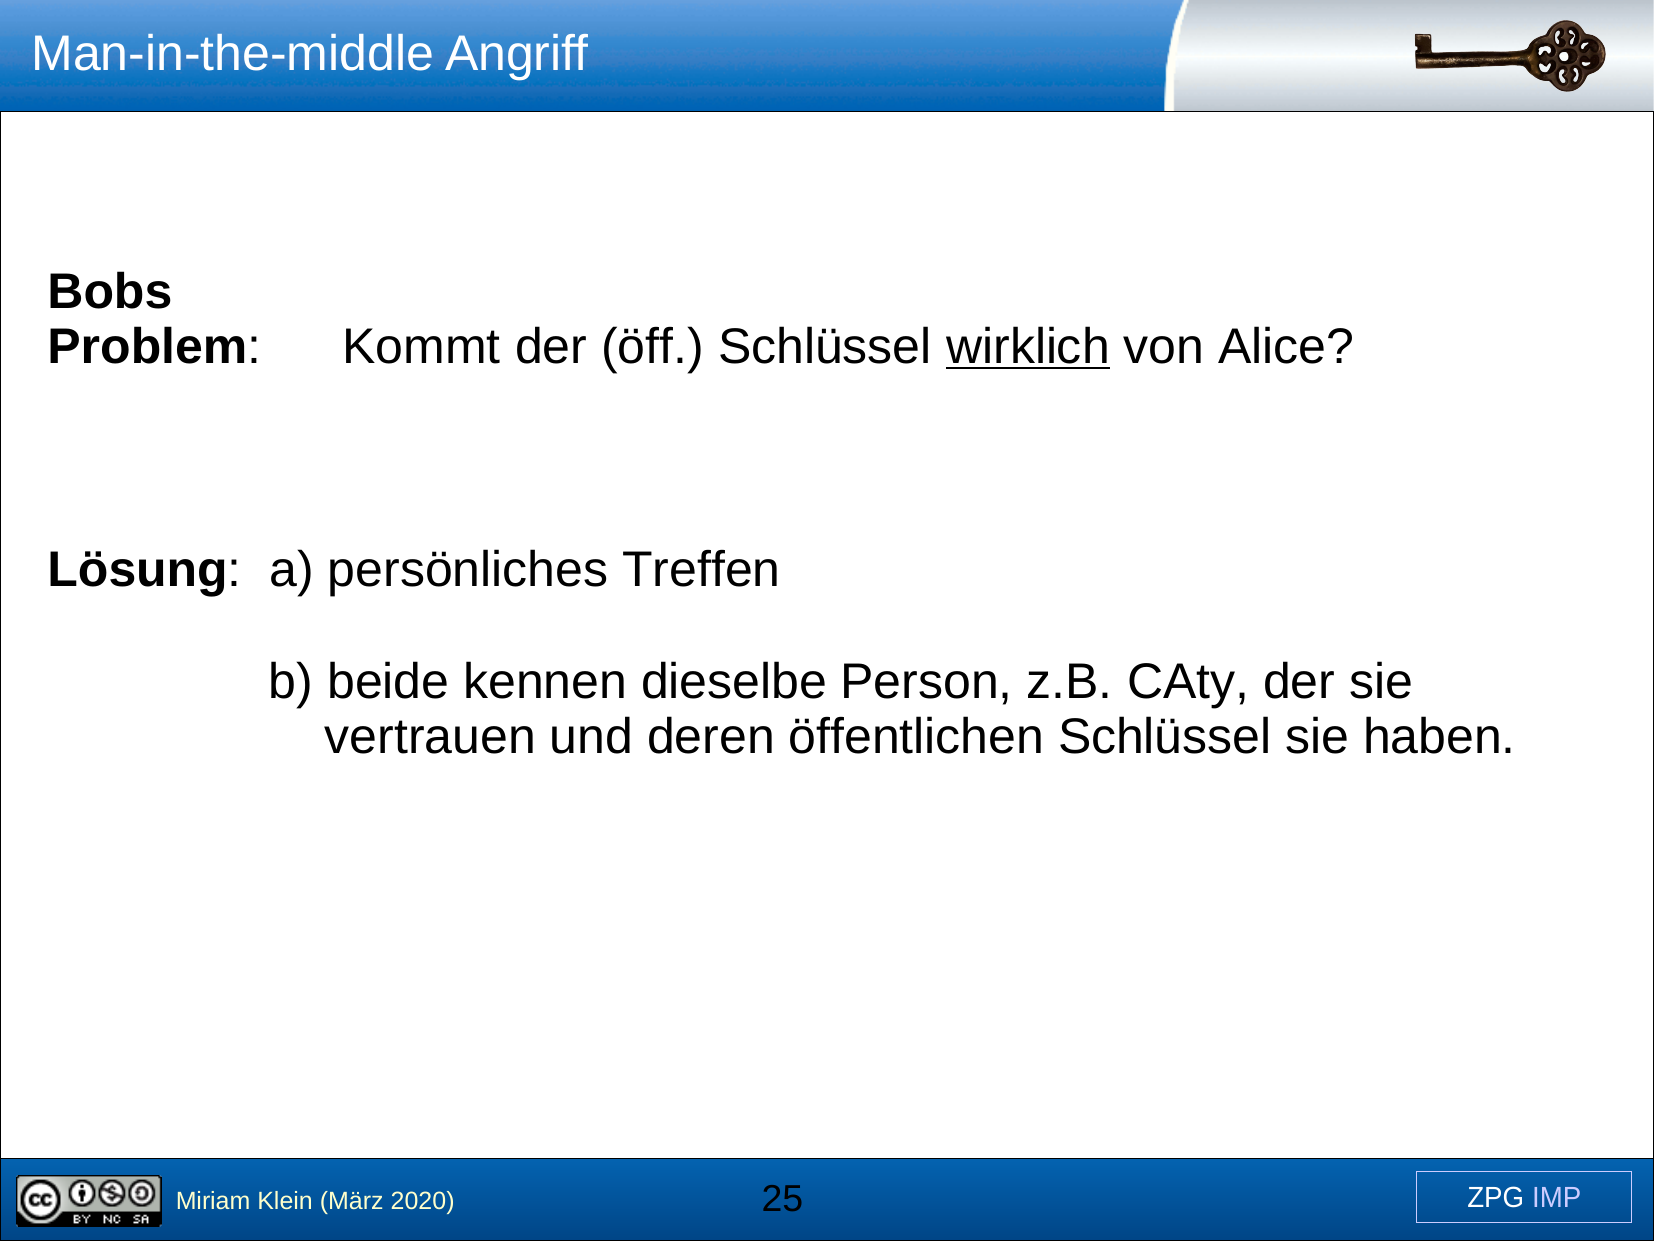

# Man-in-the-middle Angriff
Bobs
Problem: 	Kommt der (öff.) Schlüssel wirklich von Alice?
Lösung: a) persönliches Treffen
			b) beide kennen dieselbe Person, z.B. CAty, der sie 					 vertrauen und deren öffentlichen Schlüssel sie haben.
25